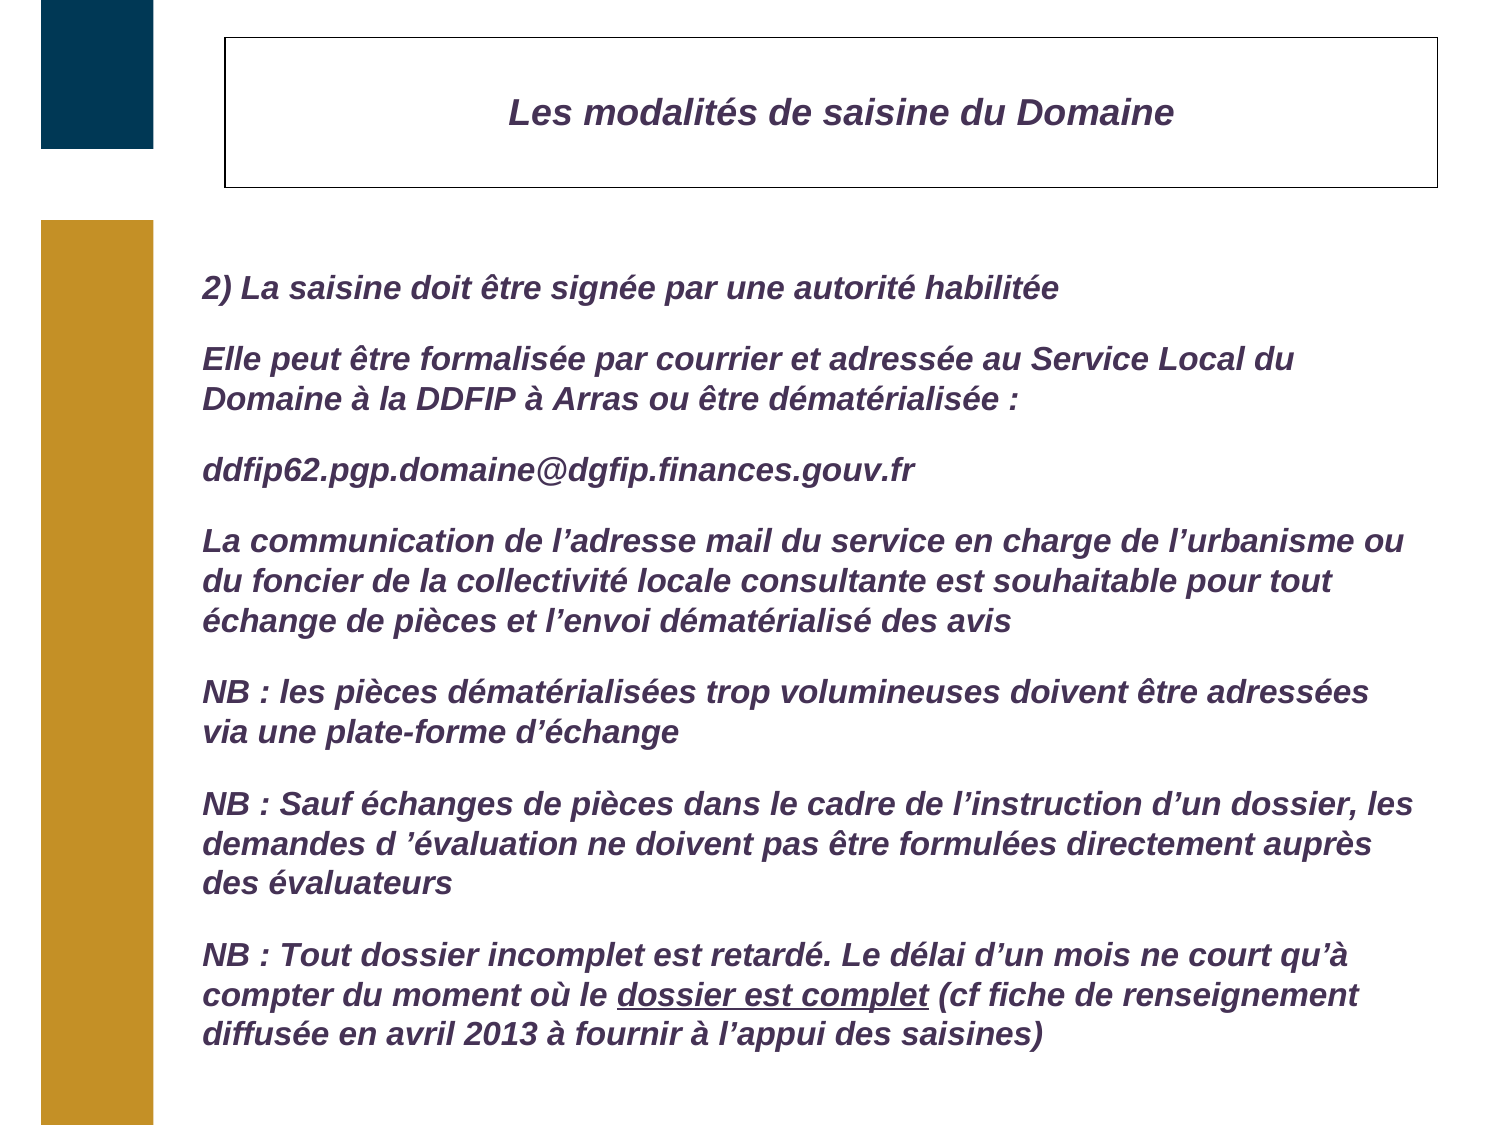

Les modalités de saisine du Domaine
2) La saisine doit être signée par une autorité habilitée
Elle peut être formalisée par courrier et adressée au Service Local du Domaine à la DDFIP à Arras ou être dématérialisée :
ddfip62.pgp.domaine@dgfip.finances.gouv.fr
La communication de l’adresse mail du service en charge de l’urbanisme ou du foncier de la collectivité locale consultante est souhaitable pour tout échange de pièces et l’envoi dématérialisé des avis
NB : les pièces dématérialisées trop volumineuses doivent être adressées via une plate-forme d’échange
NB : Sauf échanges de pièces dans le cadre de l’instruction d’un dossier, les demandes d ’évaluation ne doivent pas être formulées directement auprès des évaluateurs
NB : Tout dossier incomplet est retardé. Le délai d’un mois ne court qu’à compter du moment où le dossier est complet (cf fiche de renseignement diffusée en avril 2013 à fournir à l’appui des saisines)
12